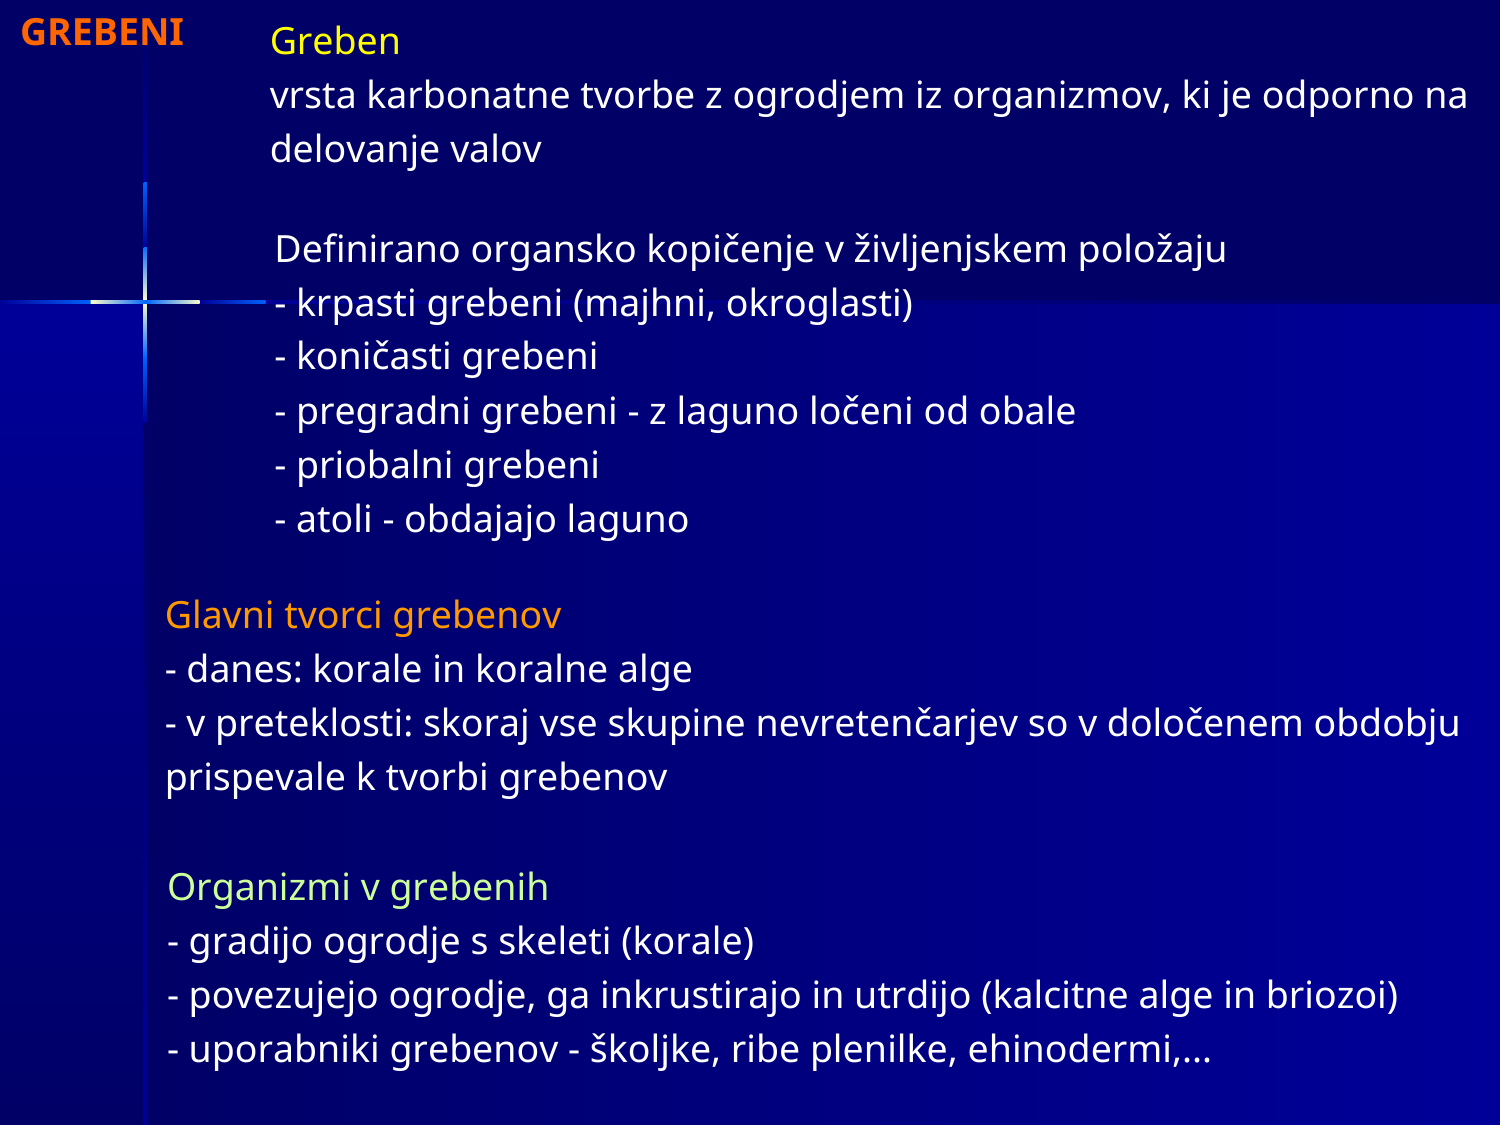

GREBENI
Greben
vrsta karbonatne tvorbe z ogrodjem iz organizmov, ki je odporno na
delovanje valov
Definirano organsko kopičenje v življenjskem položaju
- krpasti grebeni (majhni, okroglasti)
- koničasti grebeni
- pregradni grebeni - z laguno ločeni od obale
- priobalni grebeni
- atoli - obdajajo laguno
Glavni tvorci grebenov
- danes: korale in koralne alge
- v preteklosti: skoraj vse skupine nevretenčarjev so v določenem obdobju
prispevale k tvorbi grebenov
Organizmi v grebenih
- gradijo ogrodje s skeleti (korale)
- povezujejo ogrodje, ga inkrustirajo in utrdijo (kalcitne alge in briozoi)
- uporabniki grebenov - školjke, ribe plenilke, ehinodermi,...